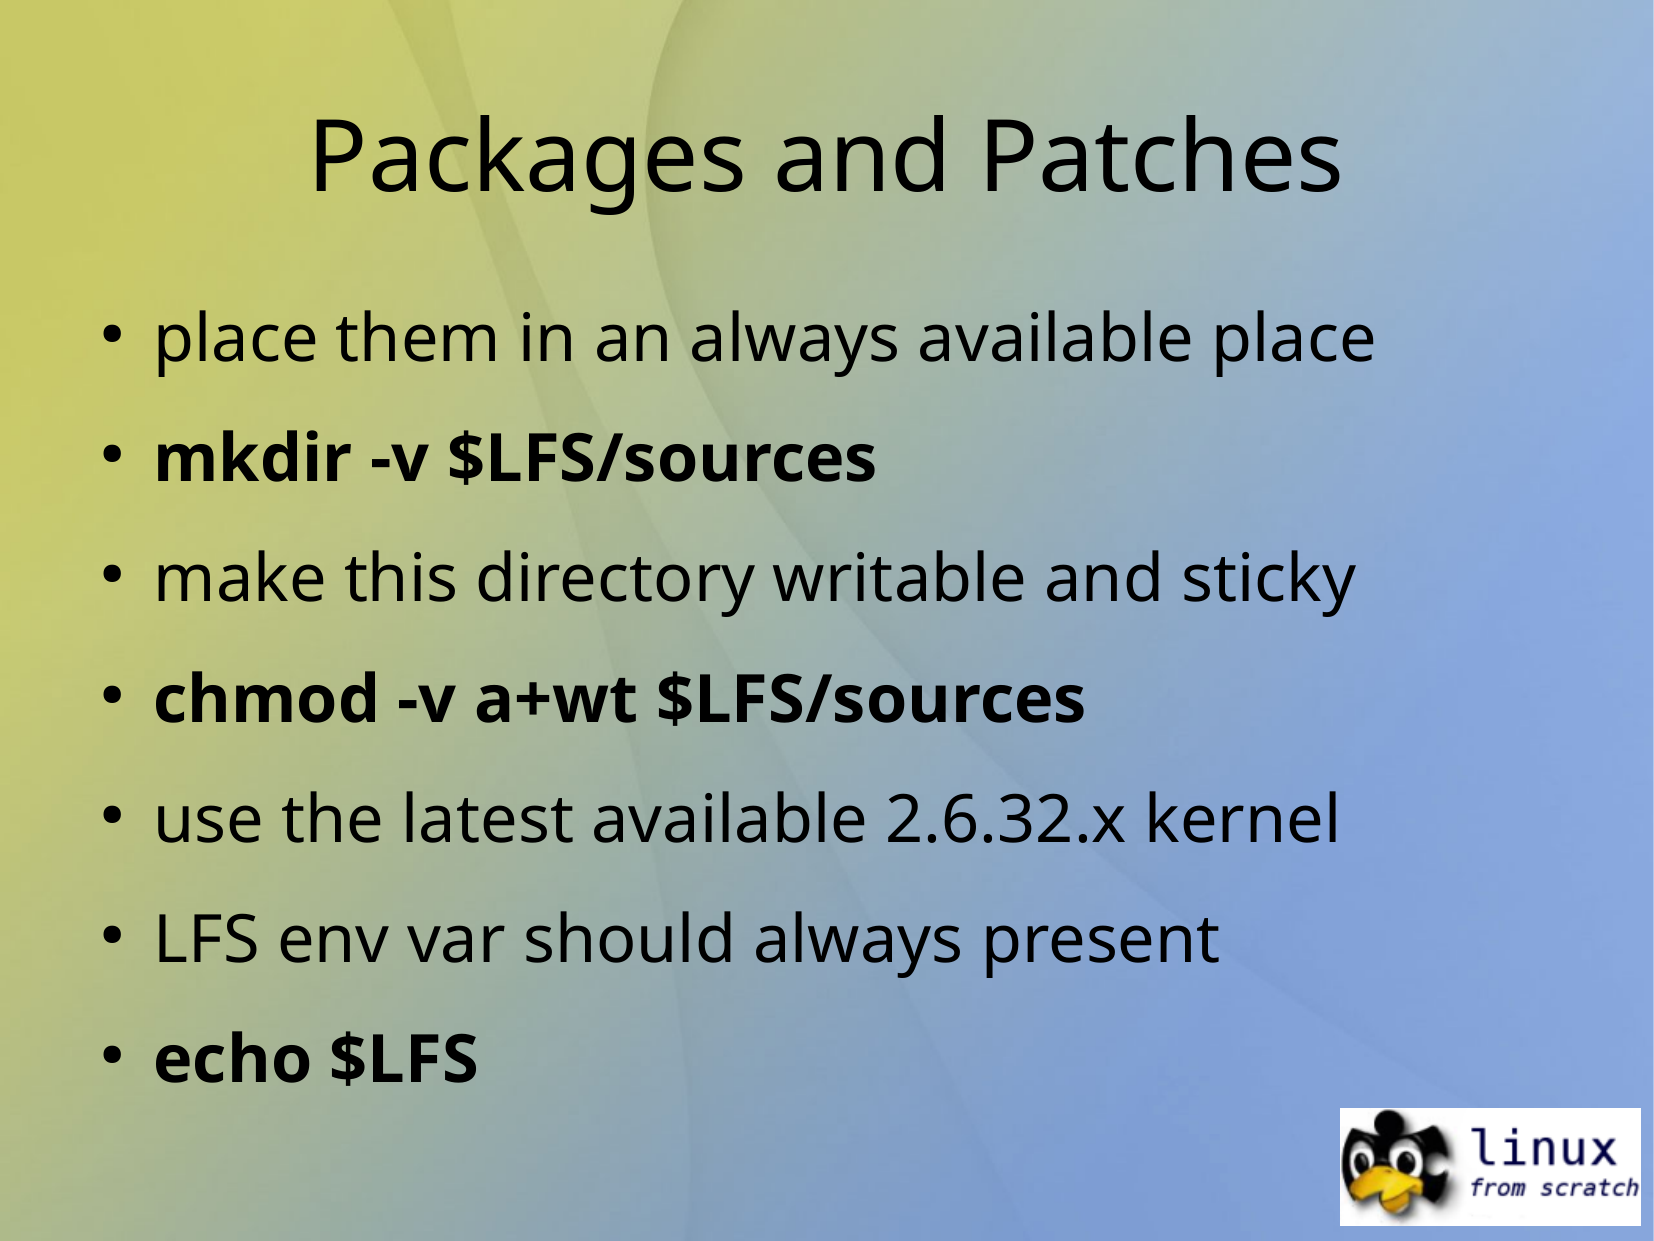

# Packages and Patches
place them in an always available place
mkdir -v $LFS/sources
make this directory writable and sticky
chmod -v a+wt $LFS/sources
use the latest available 2.6.32.x kernel
LFS env var should always present
echo $LFS